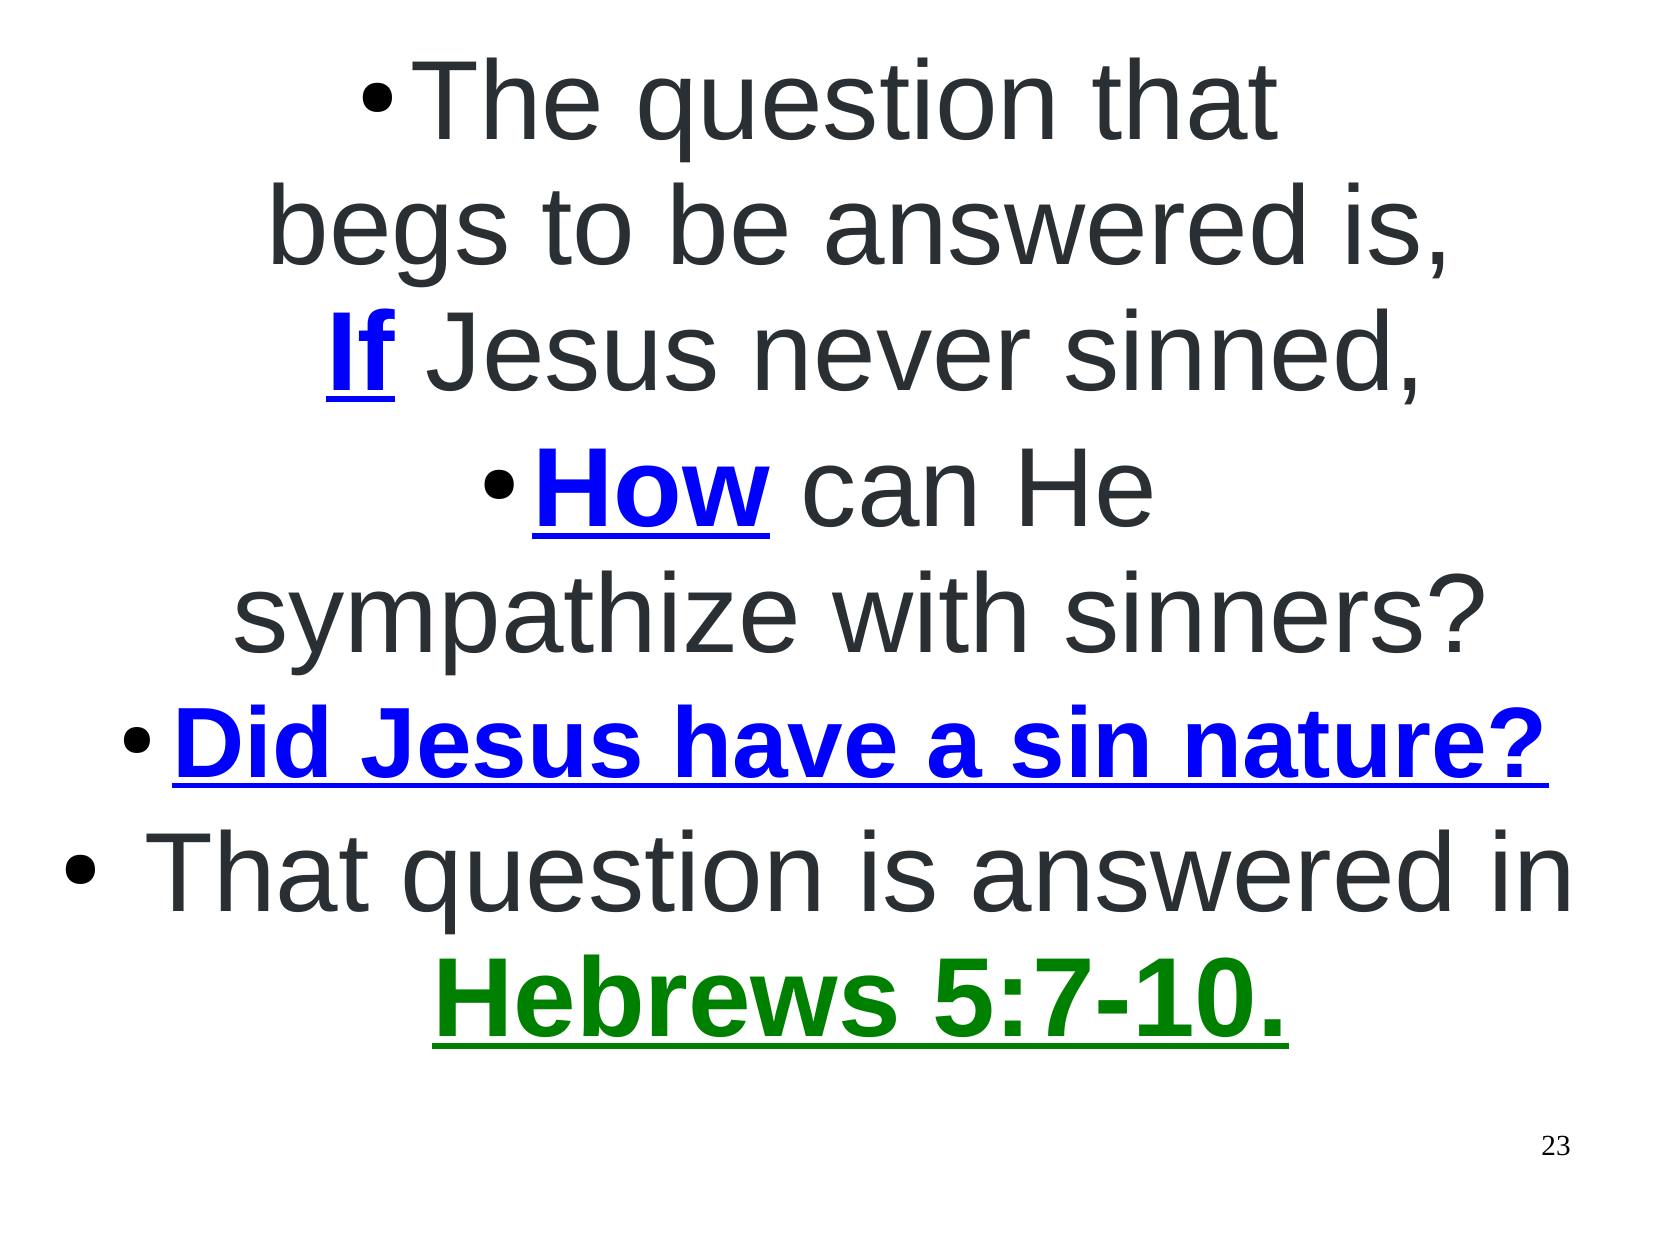

# The question that begs to be answered is, If Jesus never sinned,
How can He
sympathize with sinners?
Did Jesus have a sin nature?
 That question is answered in
Hebrews 5:7-10.
23